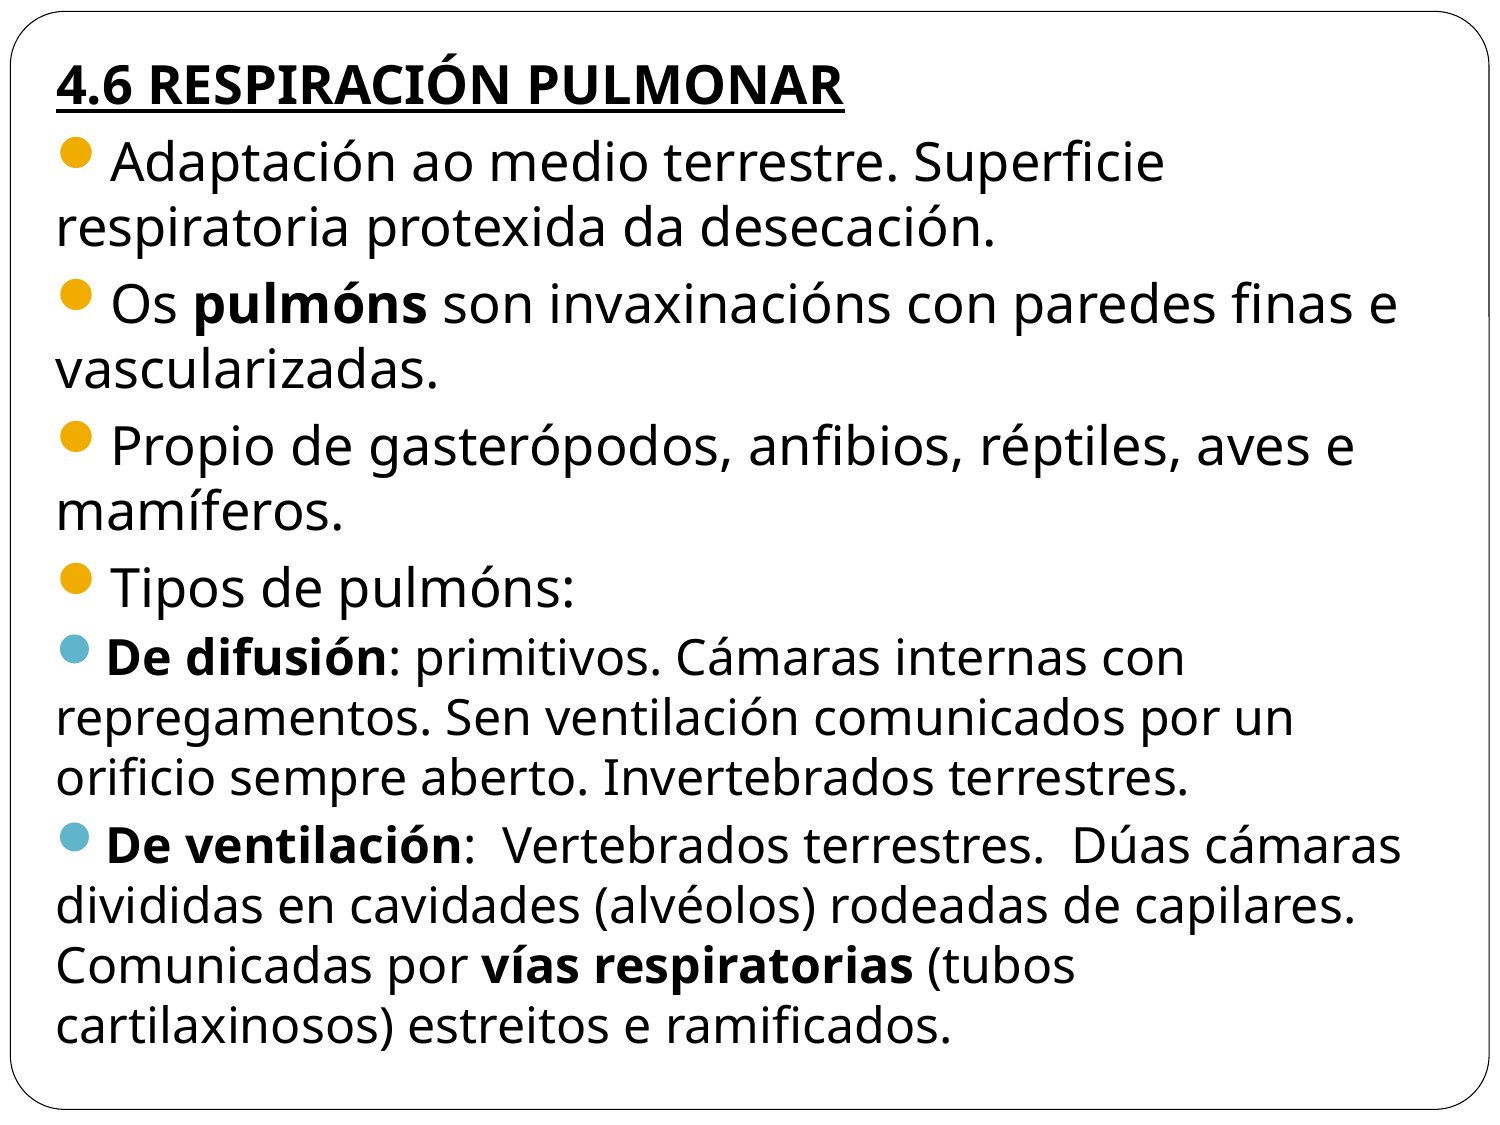

4.6 RESPIRACIÓN PULMONAR
Adaptación ao medio terrestre. Superficie respiratoria protexida da desecación.
Os pulmóns son invaxinacións con paredes finas e vascularizadas.
Propio de gasterópodos, anfibios, réptiles, aves e mamíferos.
Tipos de pulmóns:
De difusión: primitivos. Cámaras internas con repregamentos. Sen ventilación comunicados por un orificio sempre aberto. Invertebrados terrestres.
De ventilación: Vertebrados terrestres. Dúas cámaras divididas en cavidades (alvéolos) rodeadas de capilares. Comunicadas por vías respiratorias (tubos cartilaxinosos) estreitos e ramificados.